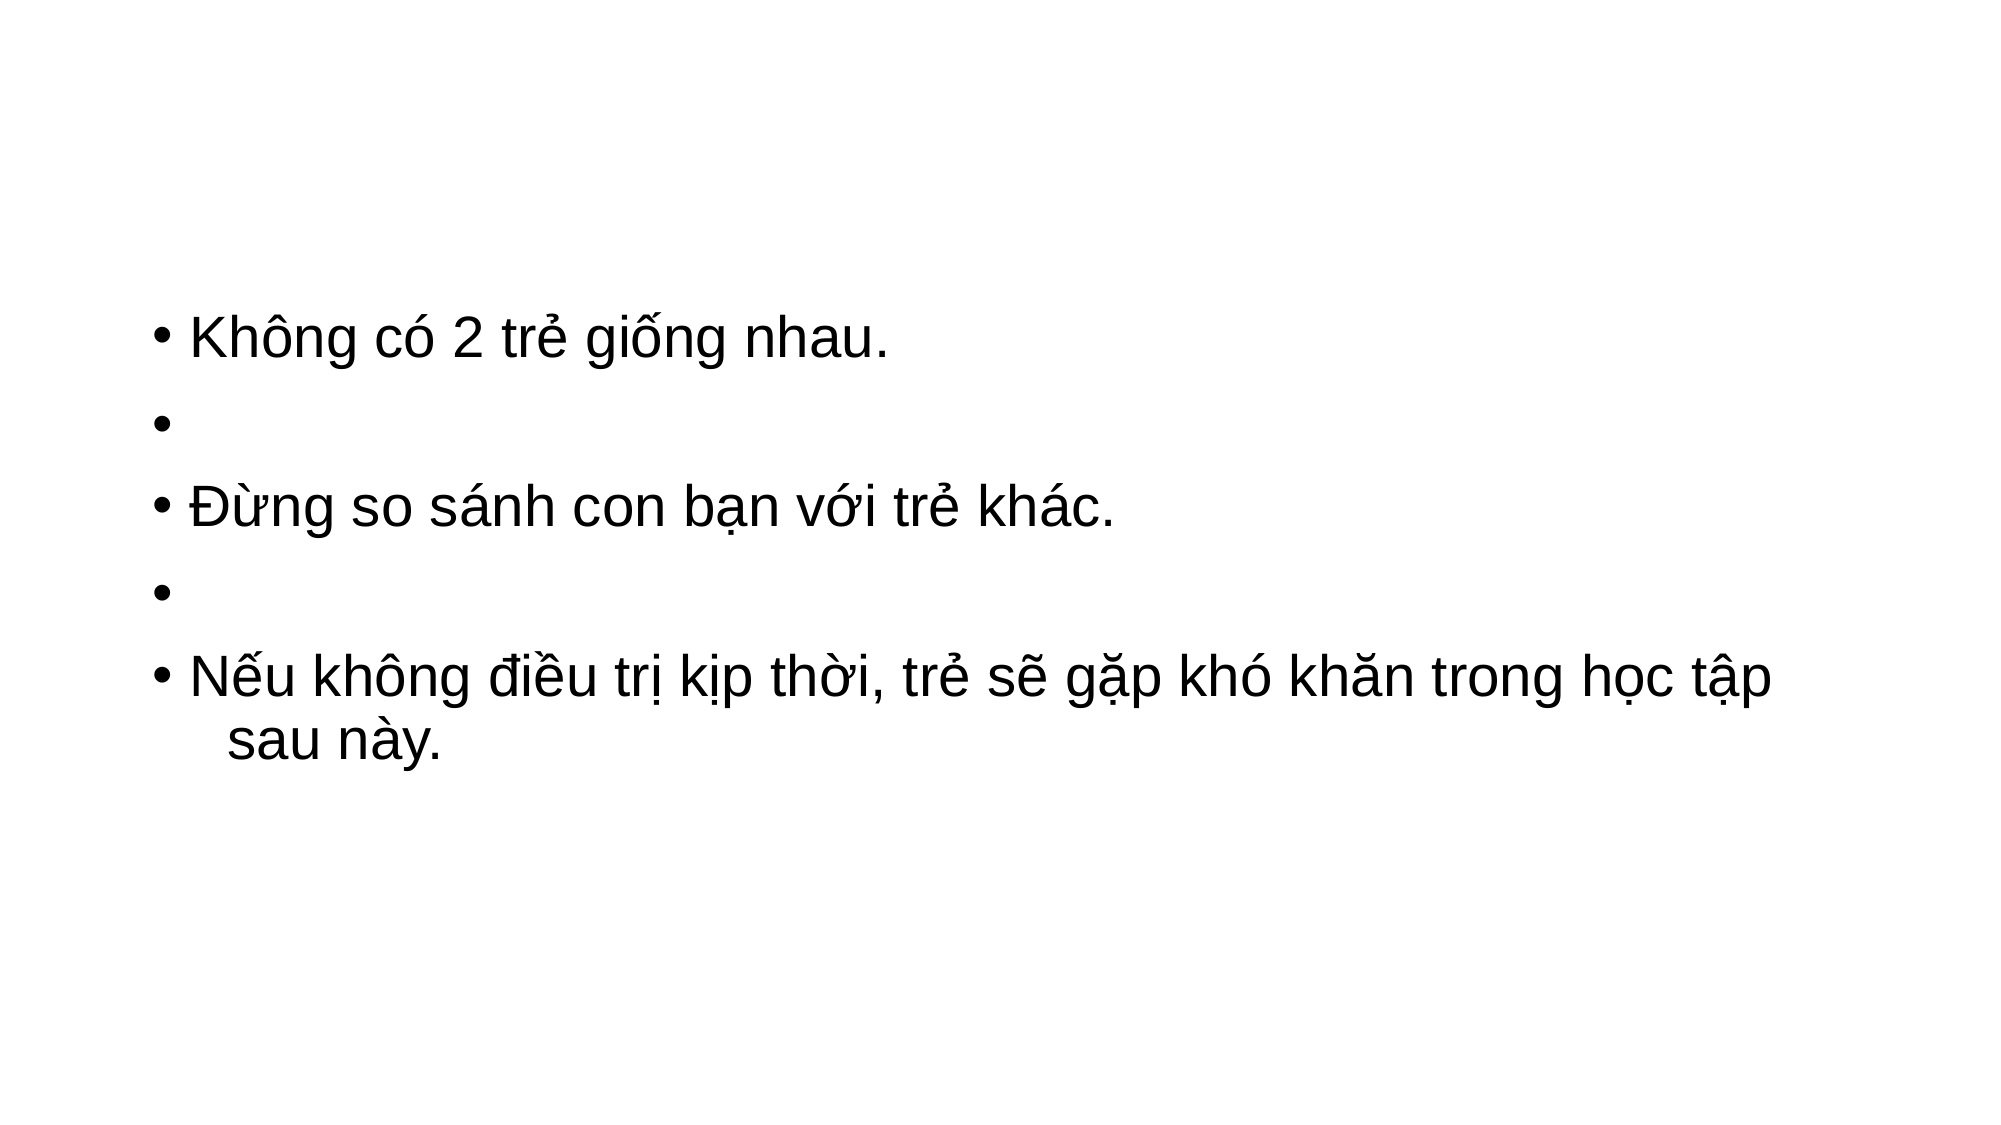

#
Không có 2 trẻ giống nhau.
Đừng so sánh con bạn với trẻ khác.
Nếu không điều trị kịp thời, trẻ sẽ gặp khó khăn trong học tập sau này.